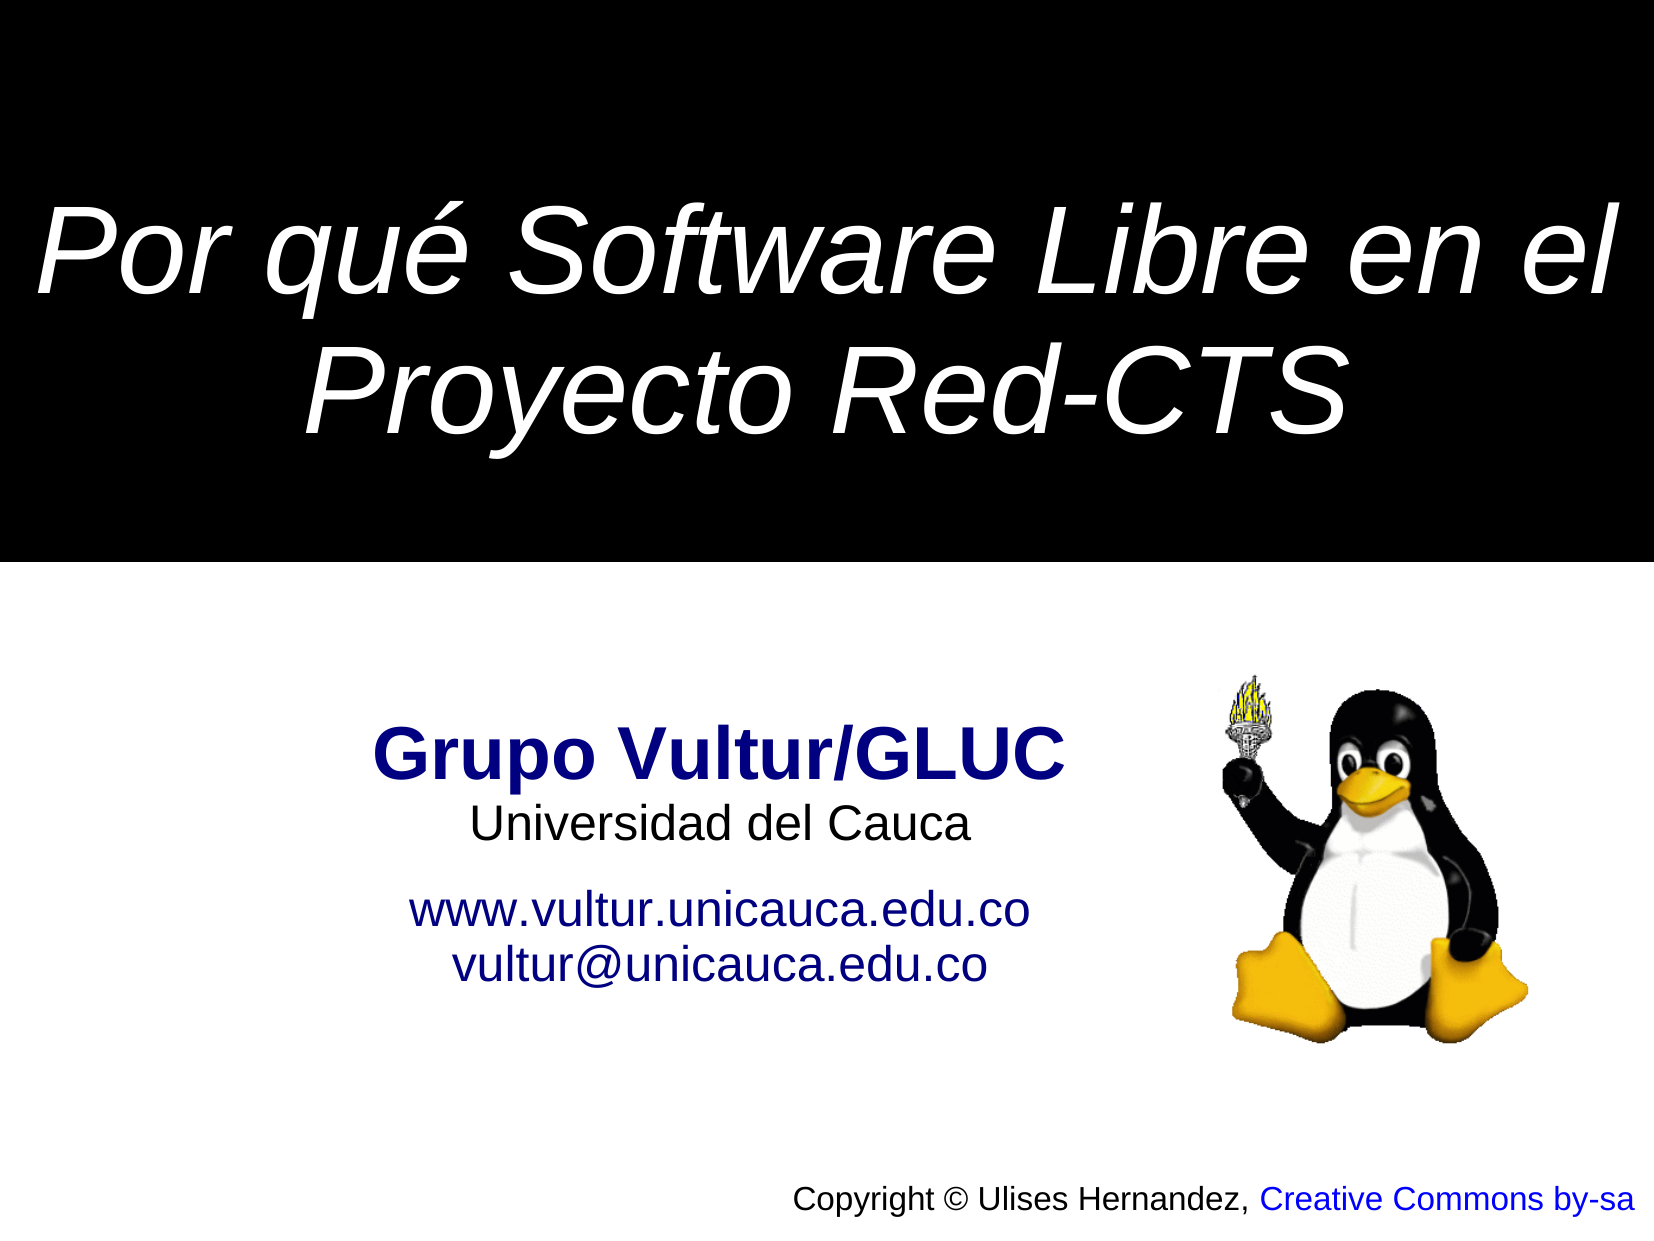

Por qué Software Libre en el
Proyecto Red-CTS
Grupo Vultur/GLUC
Universidad del Cauca
www.vultur.unicauca.edu.co
vultur@unicauca.edu.co
Copyright © Ulises Hernandez, Creative Commons by-sa